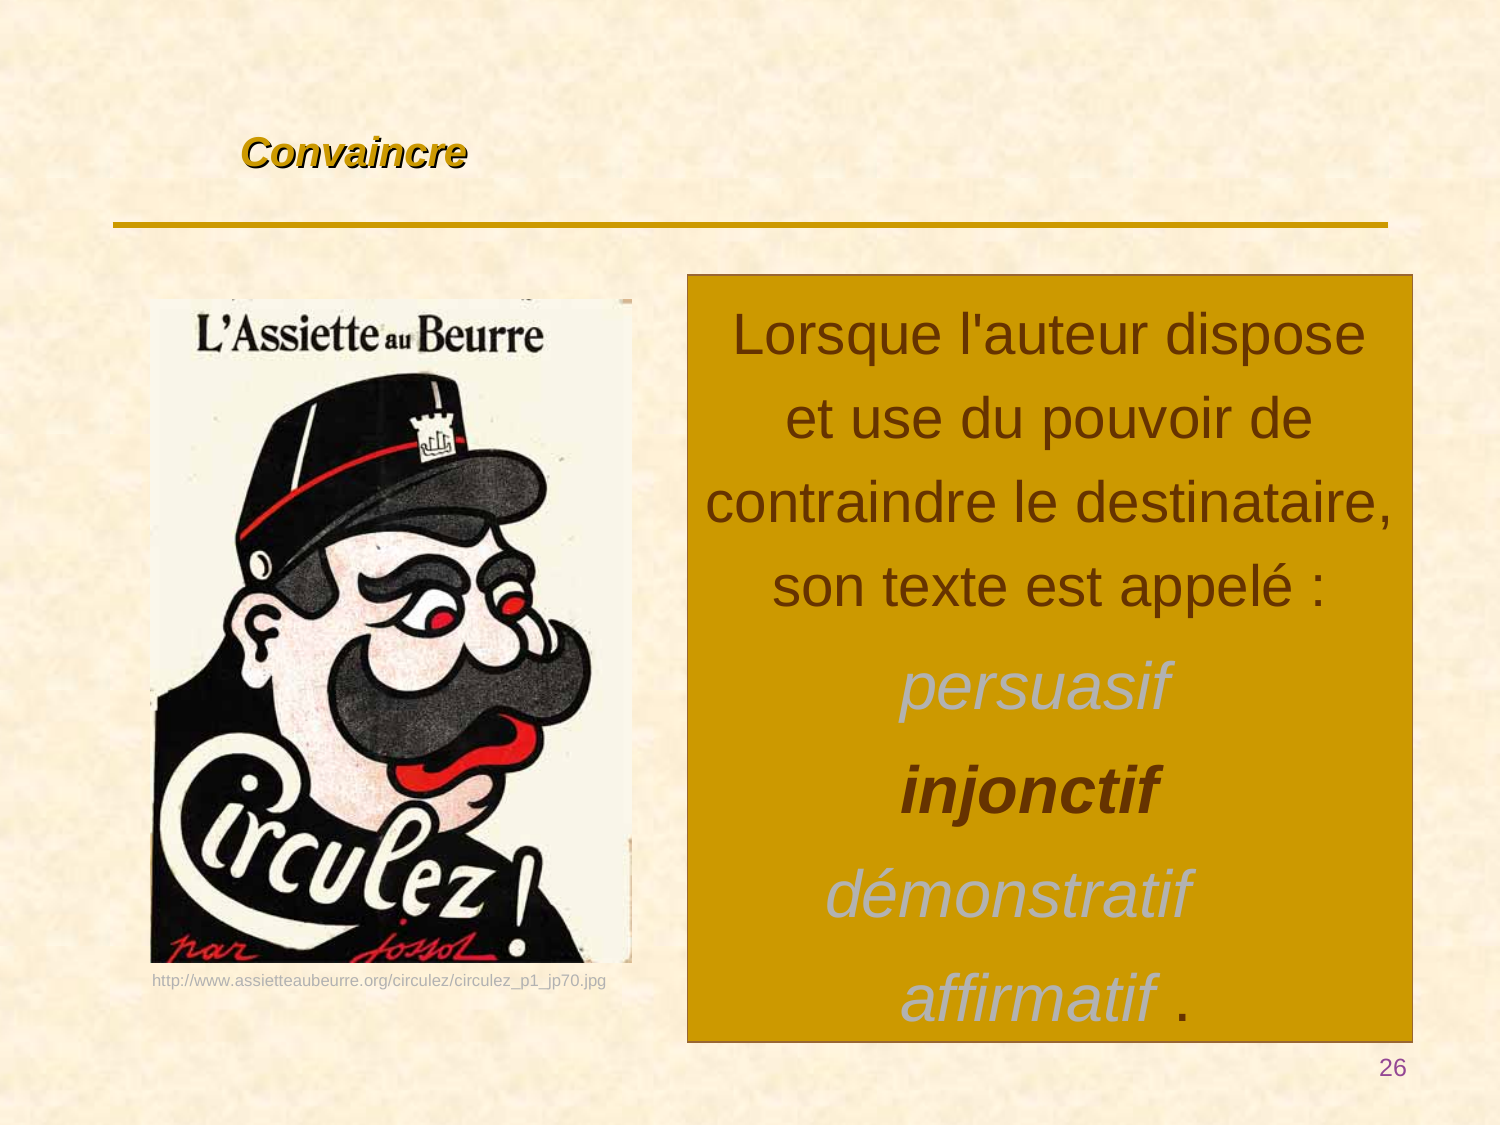

Convaincre
Lorsque l'auteur dispose et use du pouvoir de contraindre le destinataire, son texte est appelé :
 	persuasif		injonctif
démonstratif	affirmatif .
http://www.assietteaubeurre.org/circulez/circulez_p1_jp70.jpg
26